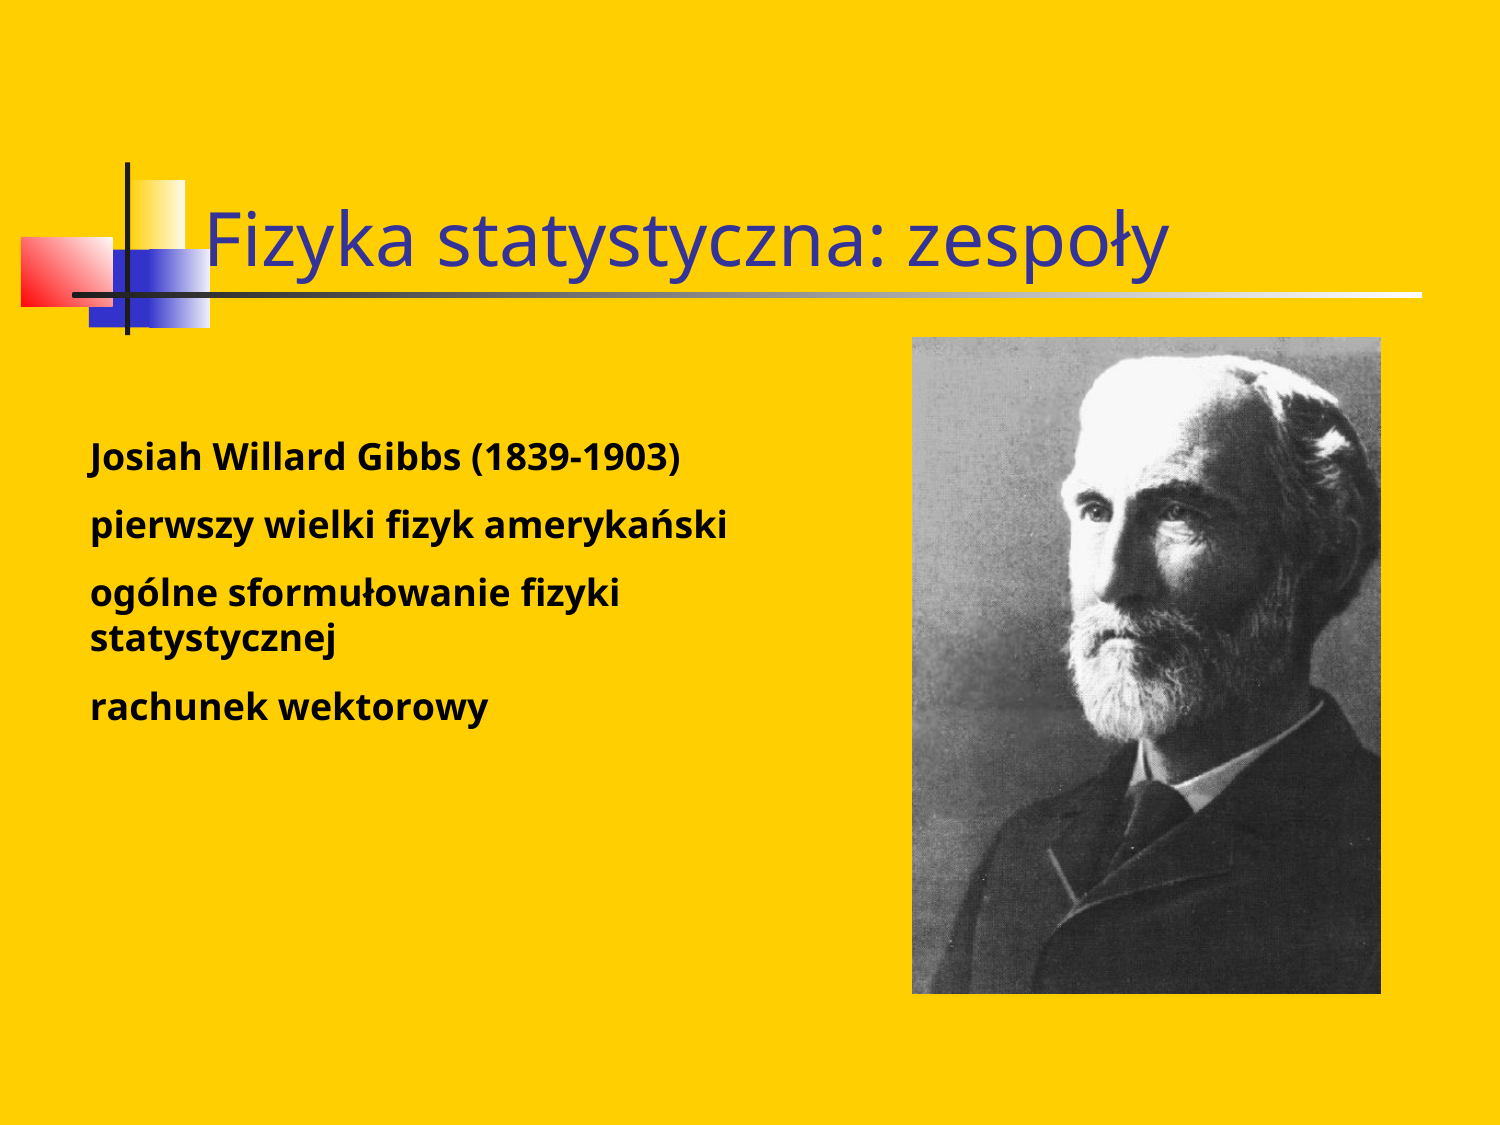

# Fizyka statystyczna: zespoły
Josiah Willard Gibbs (1839-1903)
pierwszy wielki fizyk amerykański
ogólne sformułowanie fizyki statystycznej
rachunek wektorowy